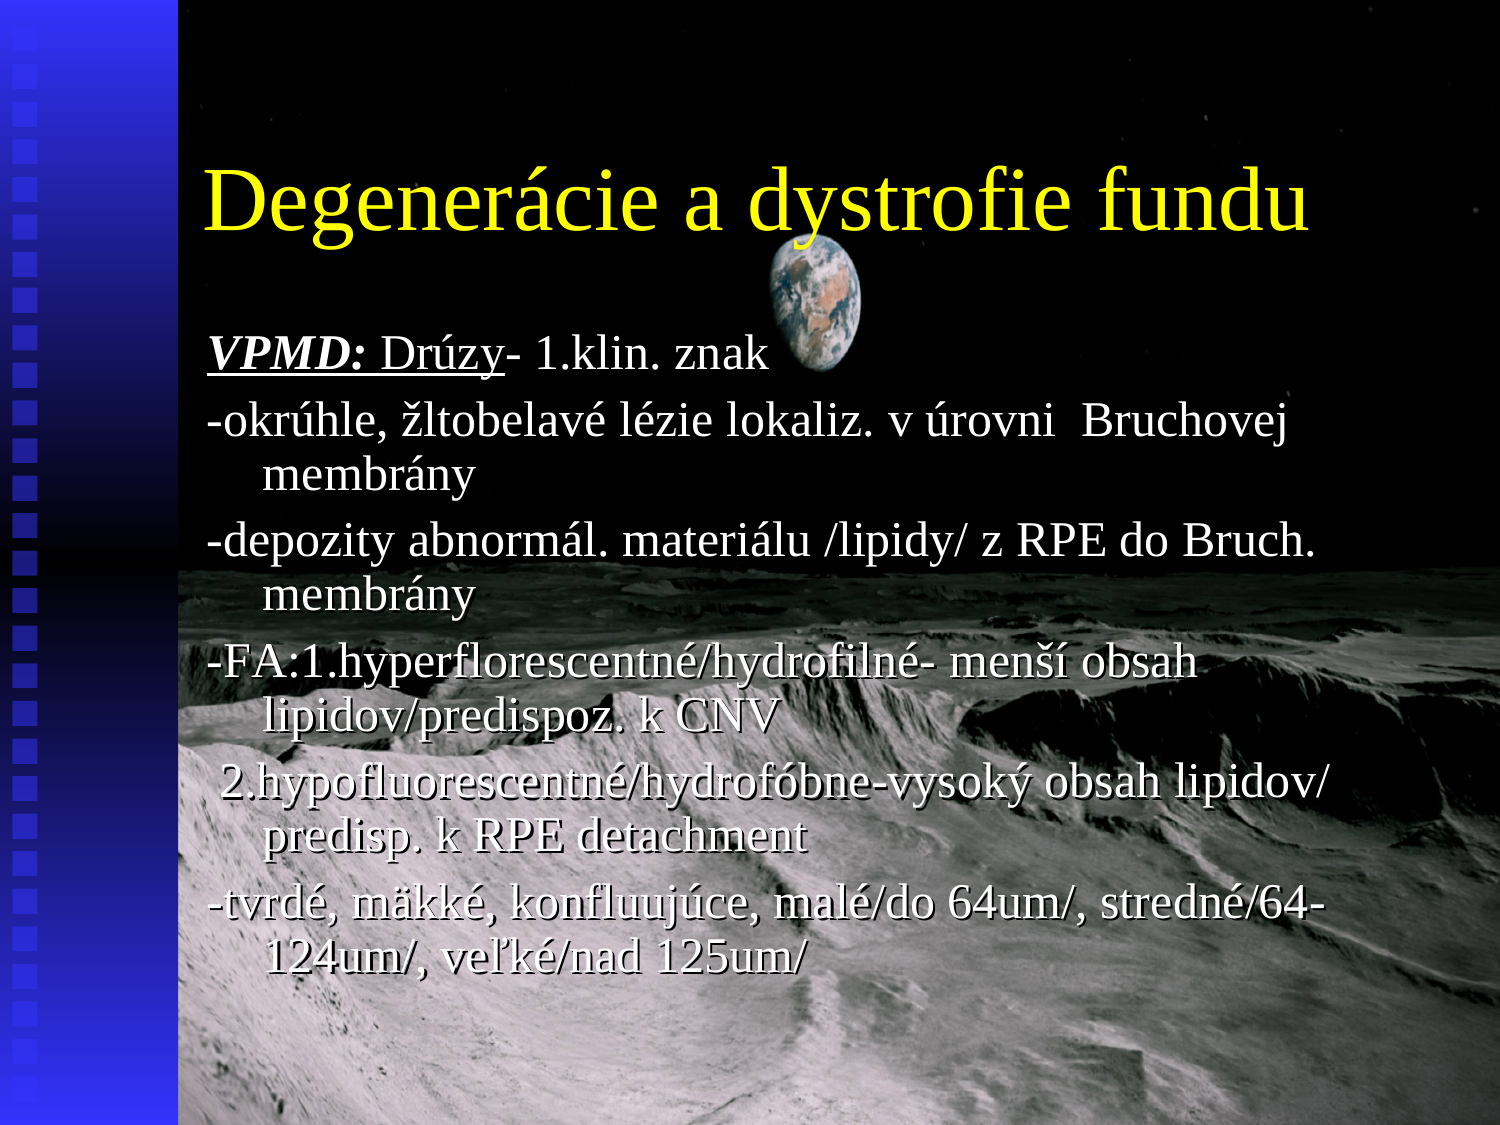

# Degenerácie a dystrofie fundu
VPMD: Drúzy- 1.klin. znak
-okrúhle, žltobelavé lézie lokaliz. v úrovni Bruchovej membrány
-depozity abnormál. materiálu /lipidy/ z RPE do Bruch. membrány
-FA:1.hyperflorescentné/hydrofilné- menší obsah lipidov/predispoz. k CNV
 2.hypofluorescentné/hydrofóbne-vysoký obsah lipidov/ predisp. k RPE detachment
-tvrdé, mäkké, konfluujúce, malé/do 64um/, stredné/64-124um/, veľké/nad 125um/